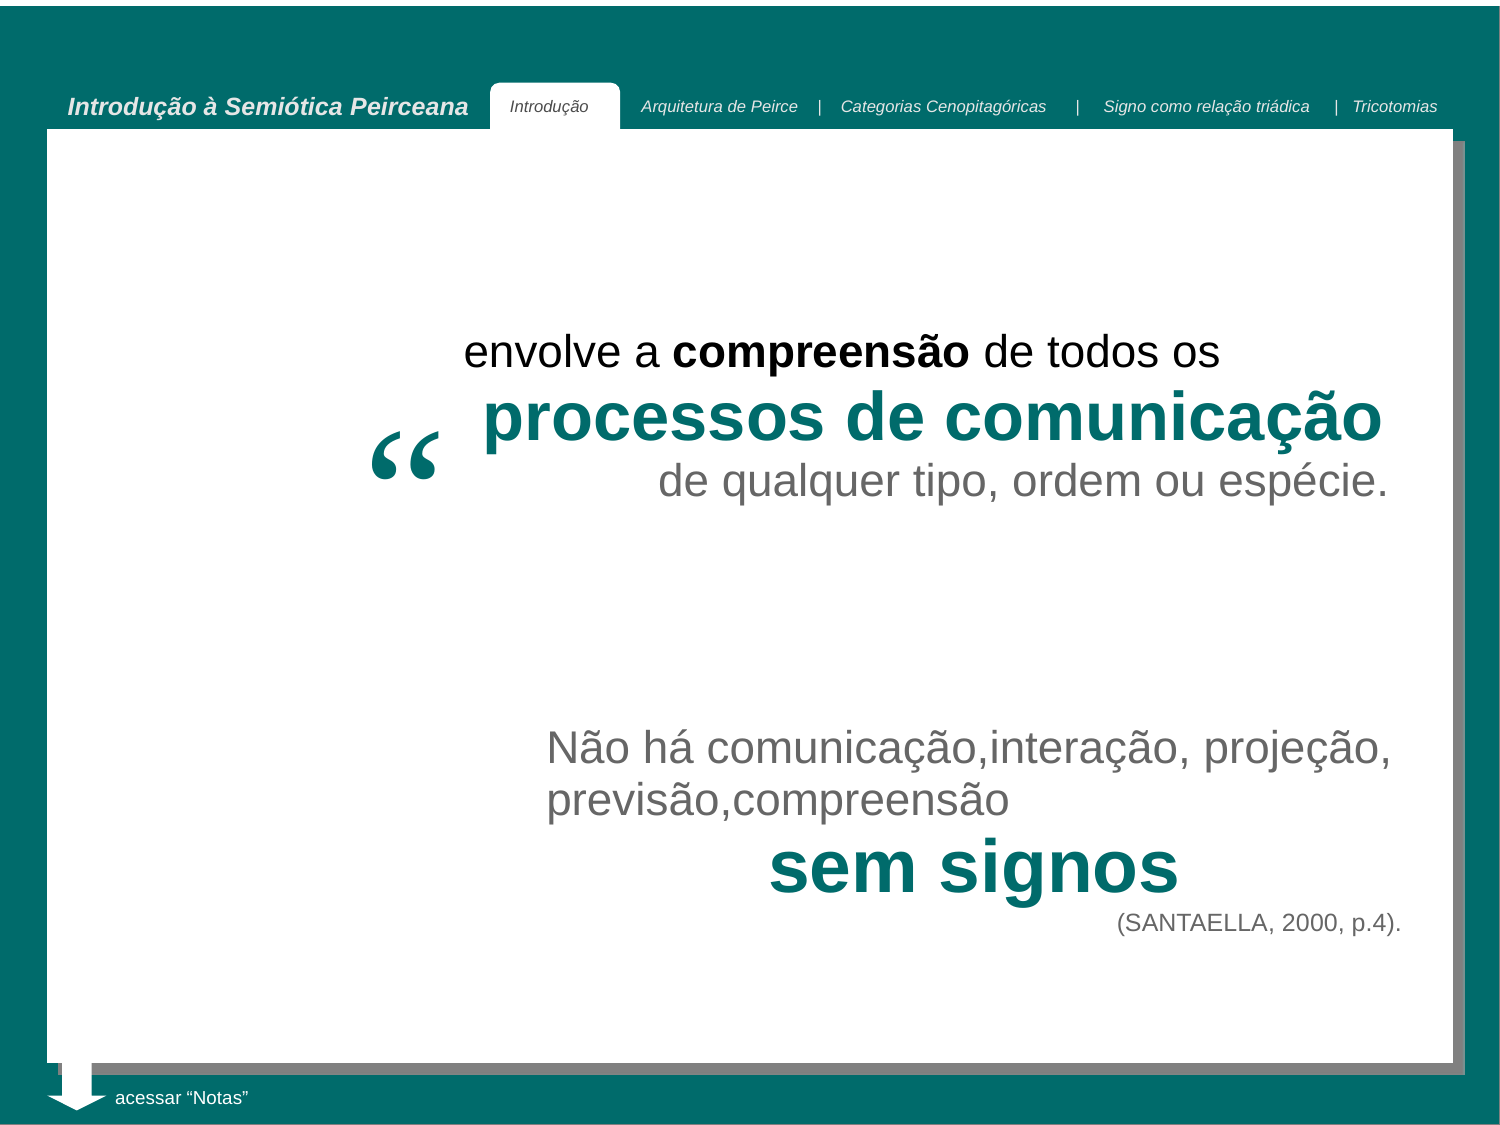

“
envolve a compreensão de todos os
 processos de comunicação
de qualquer tipo, ordem ou espécie.
Não há comunicação,interação, projeção, previsão,compreensão
sem signos
(SANTAELLA, 2000, p.4).
acessar “Notas”